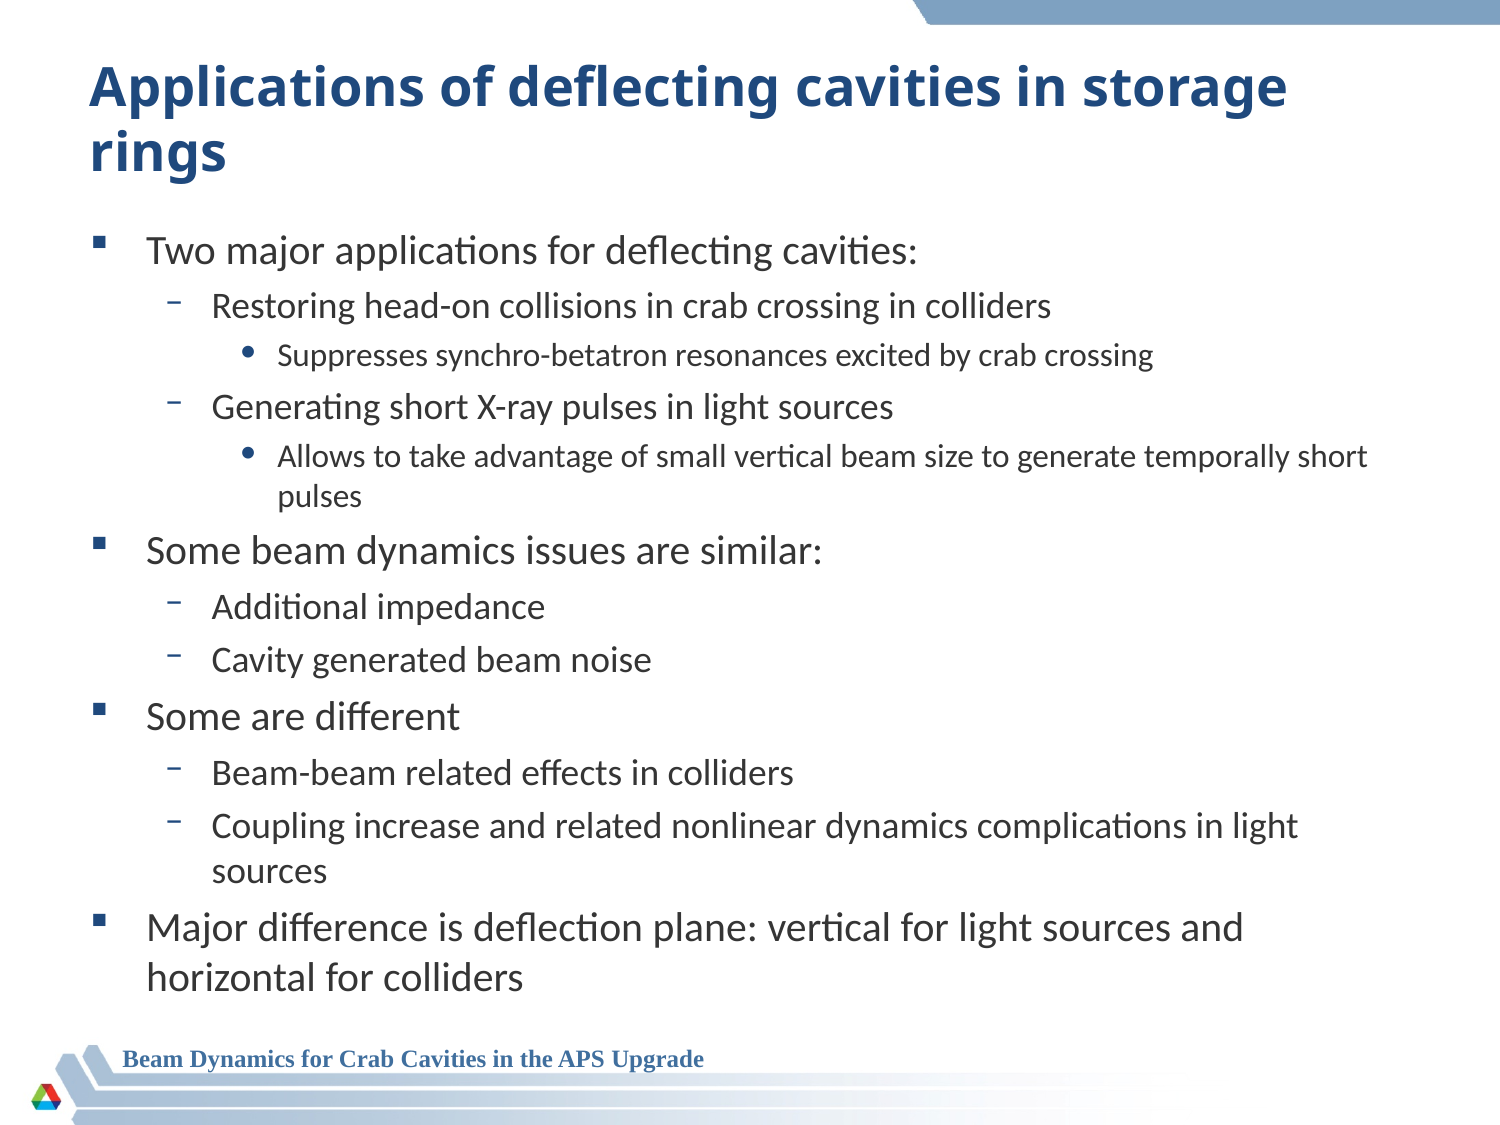

# Applications of deflecting cavities in storage rings
Two major applications for deflecting cavities:
Restoring head-on collisions in crab crossing in colliders
Suppresses synchro-betatron resonances excited by crab crossing
Generating short X-ray pulses in light sources
Allows to take advantage of small vertical beam size to generate temporally short pulses
Some beam dynamics issues are similar:
Additional impedance
Cavity generated beam noise
Some are different
Beam-beam related effects in colliders
Coupling increase and related nonlinear dynamics complications in light sources
Major difference is deflection plane: vertical for light sources and horizontal for colliders